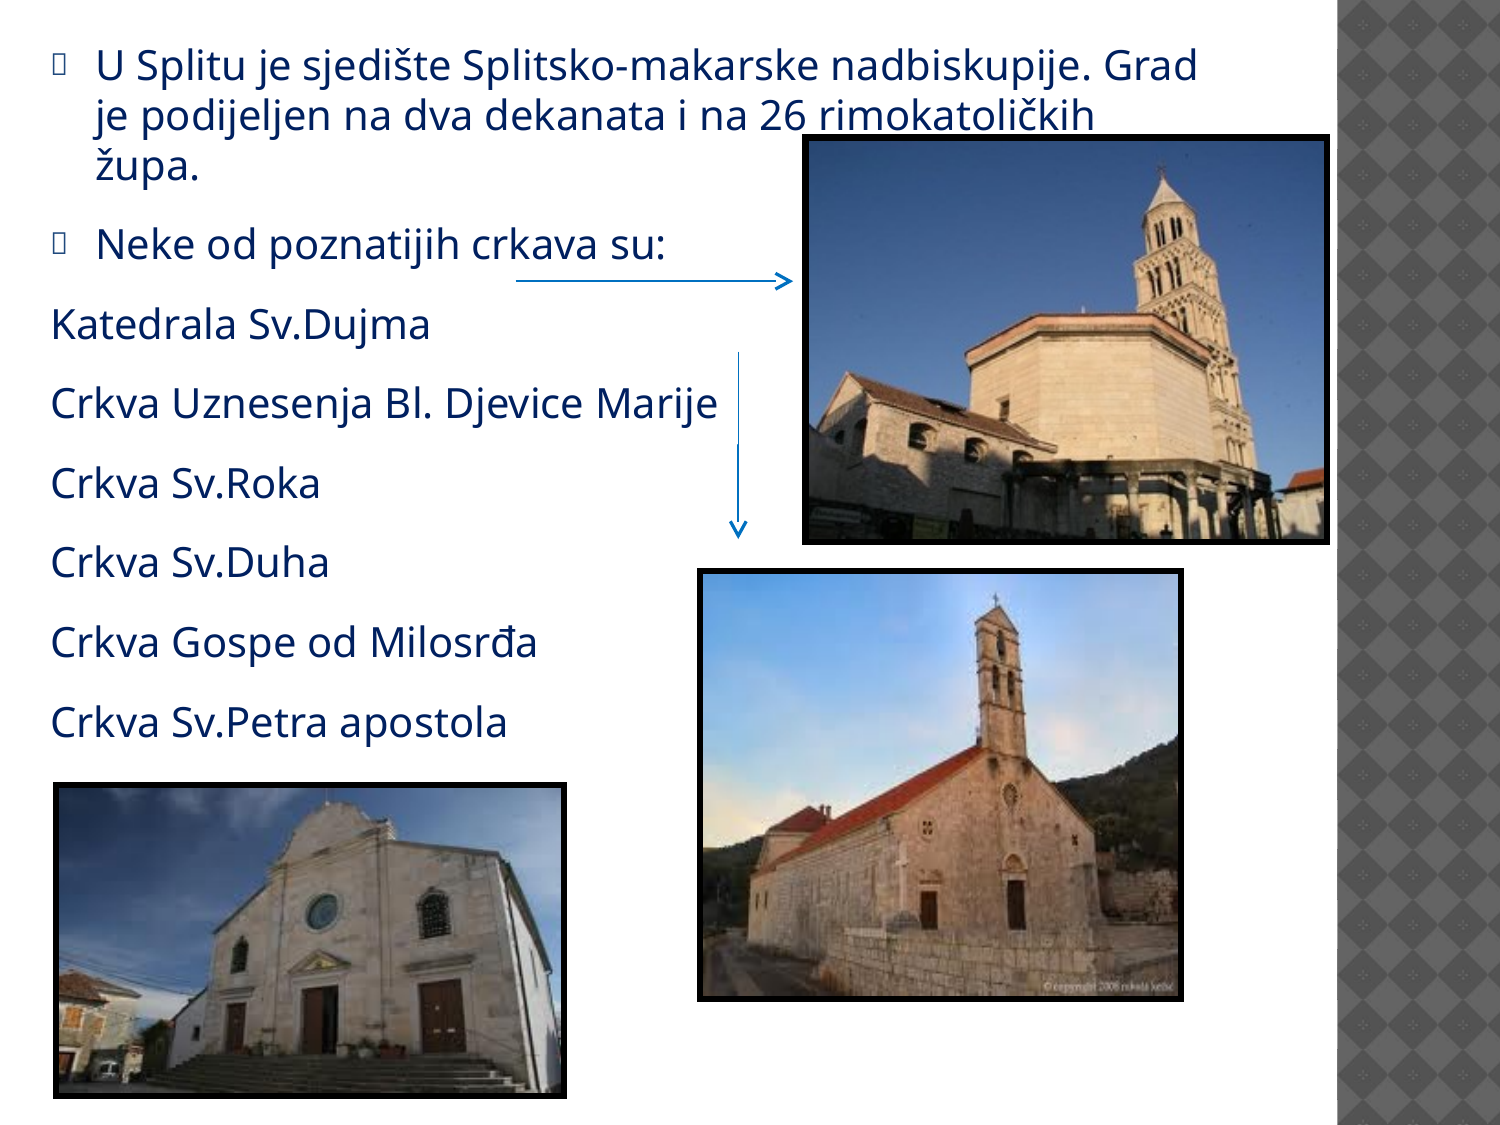

# U Splitu je sjedište Splitsko-makarske nadbiskupije. Grad je podijeljen na dva dekanata i na 26 rimokatoličkih župa.
Neke od poznatijih crkava su:
Katedrala Sv.Dujma
Crkva Uznesenja Bl. Djevice Marije
Crkva Sv.Roka
Crkva Sv.Duha
Crkva Gospe od Milosrđa
Crkva Sv.Petra apostola